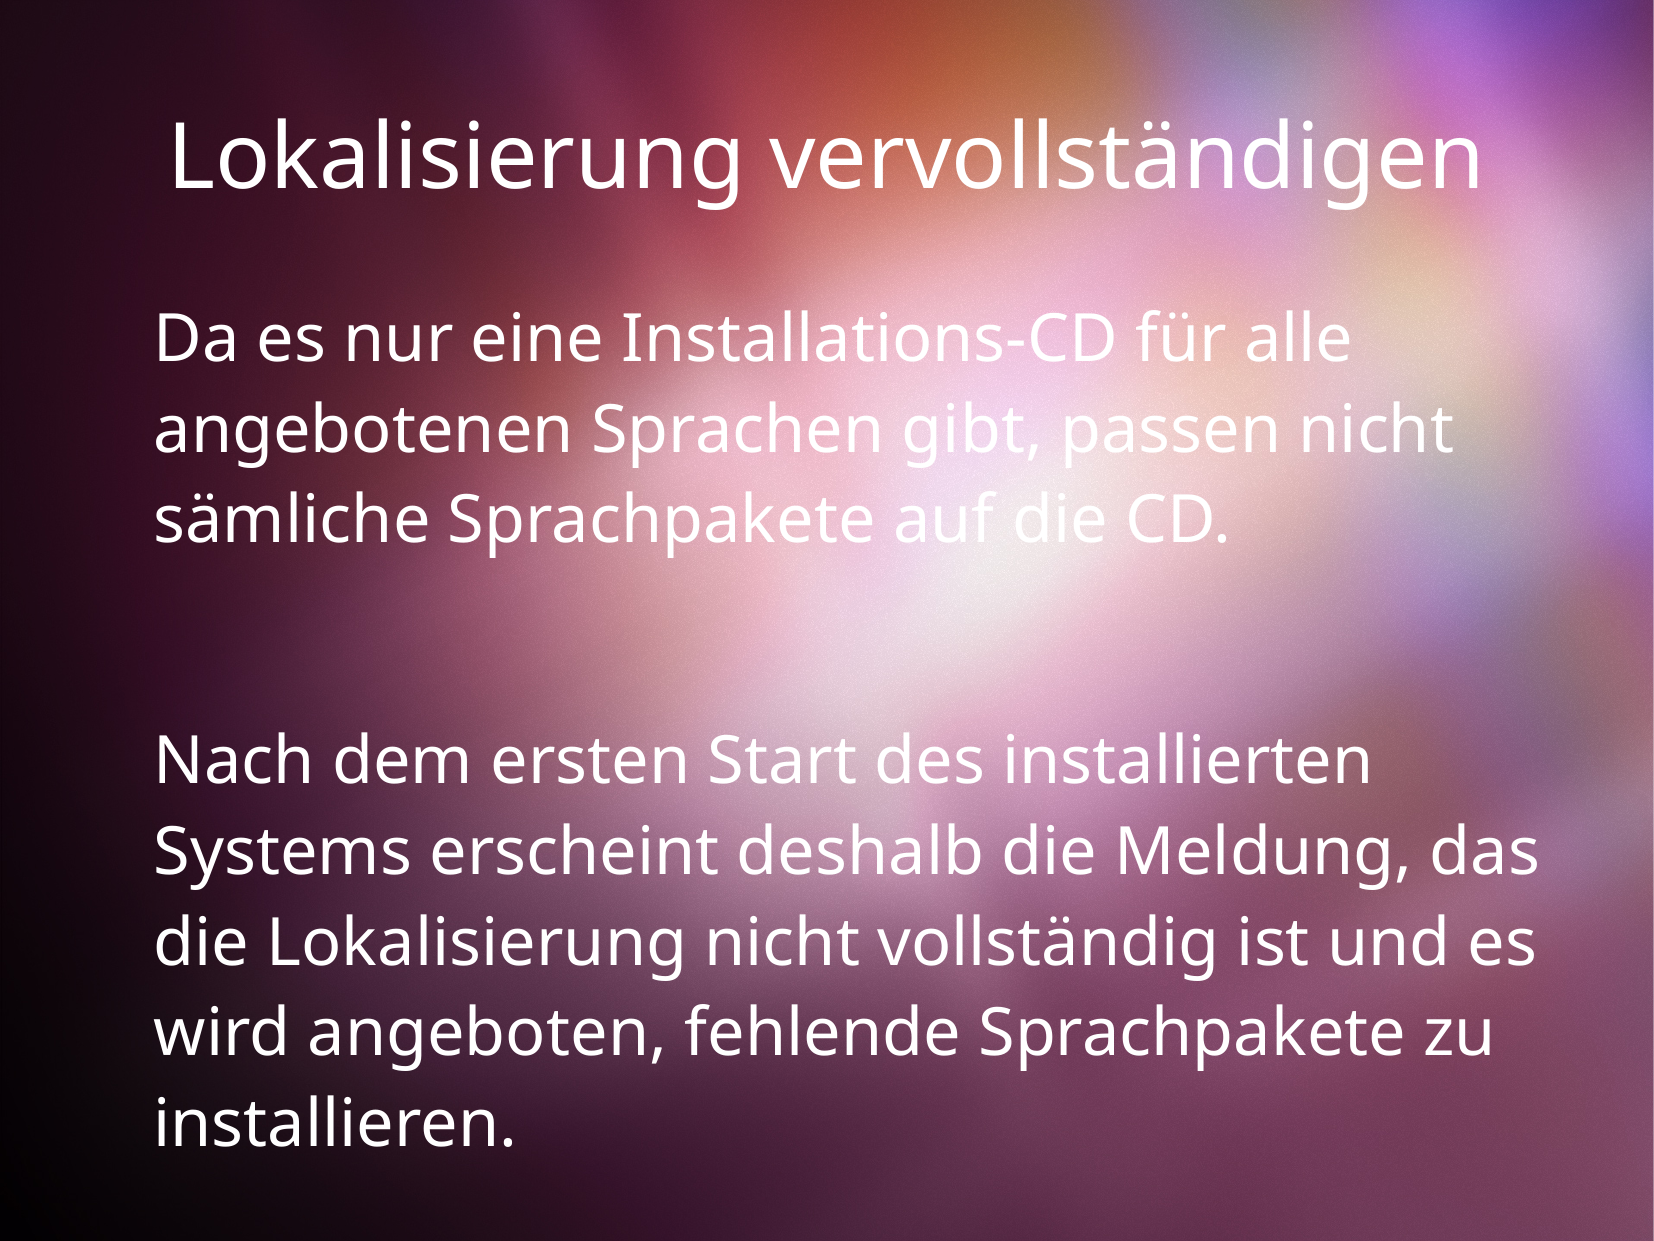

# Lokalisierung vervollständigen
Da es nur eine Installations-CD für alle angebotenen Sprachen gibt, passen nicht sämliche Sprachpakete auf die CD.
Nach dem ersten Start des installierten Systems erscheint deshalb die Meldung, das die Lokalisierung nicht vollständig ist und es wird angeboten, fehlende Sprachpakete zu installieren.